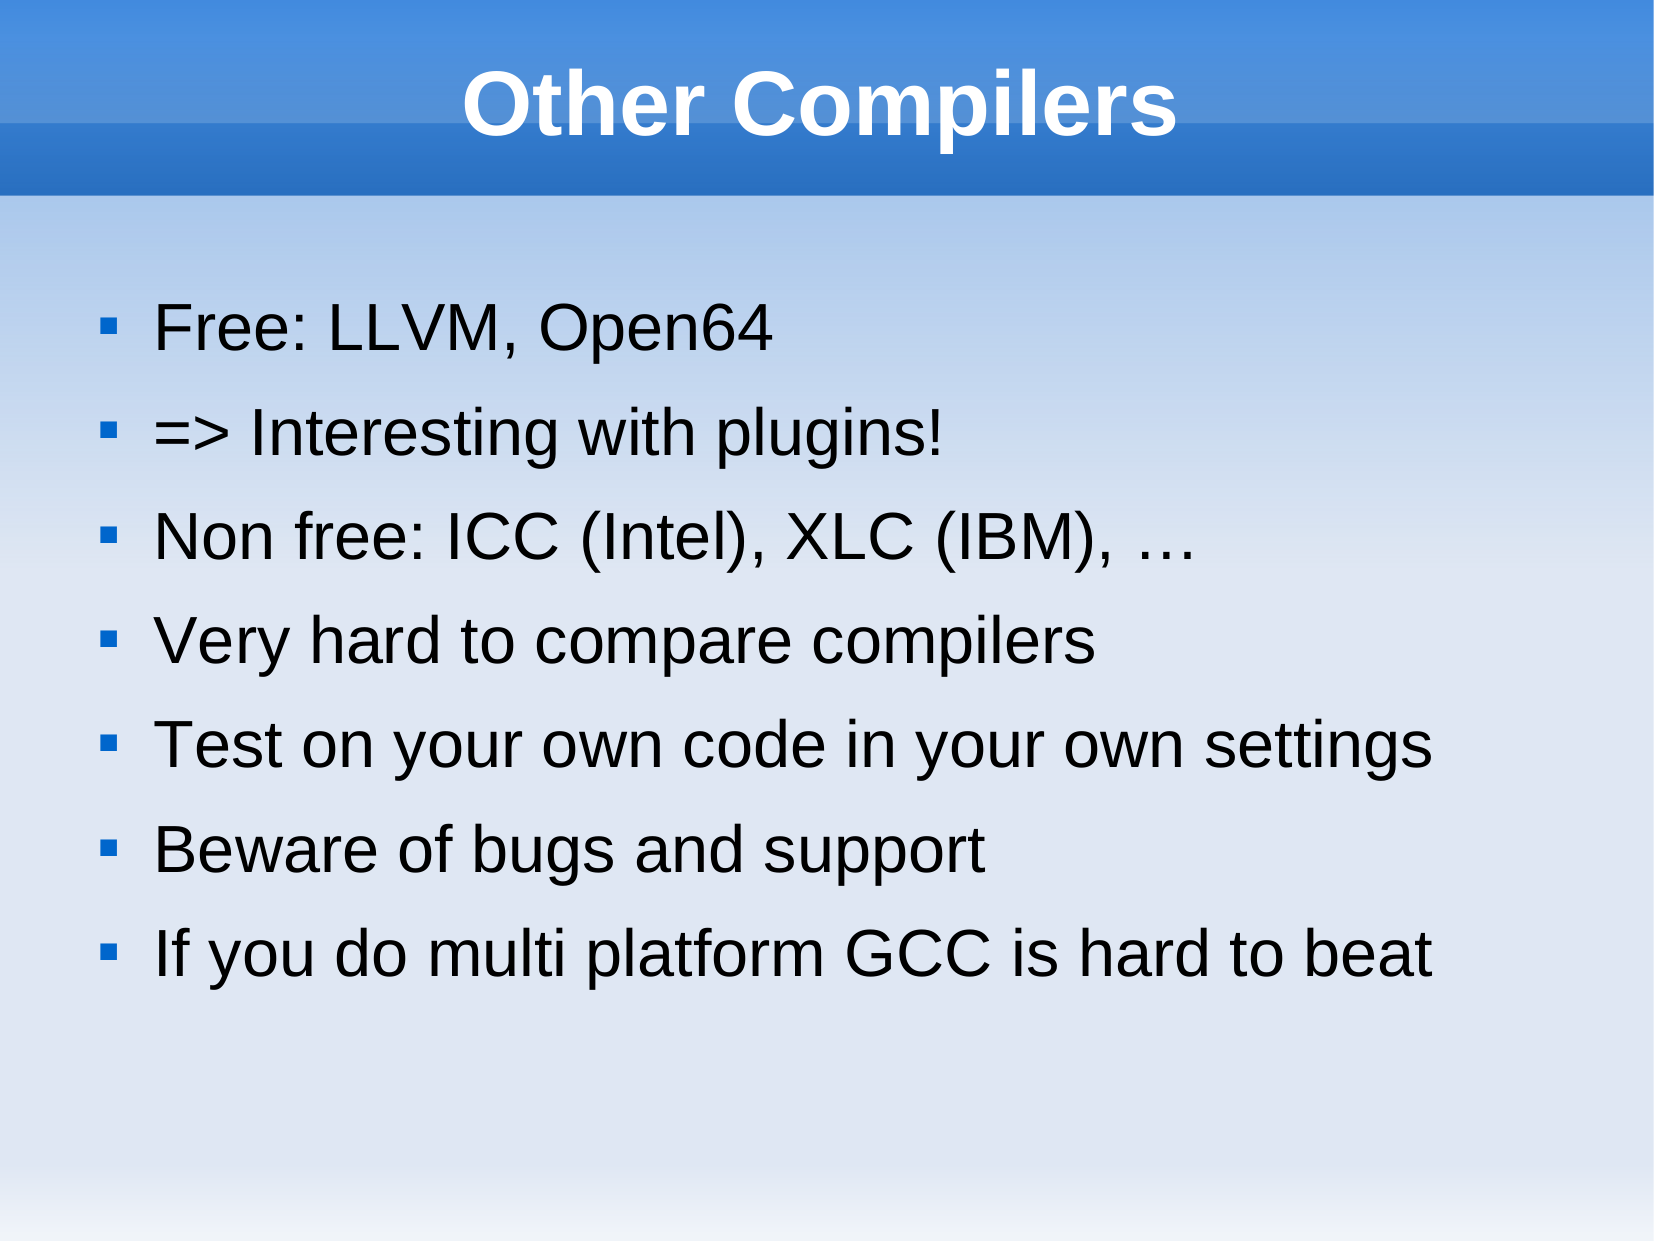

# Other Compilers
Free: LLVM, Open64
=> Interesting with plugins!
Non free: ICC (Intel), XLC (IBM), …
Very hard to compare compilers
Test on your own code in your own settings
Beware of bugs and support
If you do multi platform GCC is hard to beat